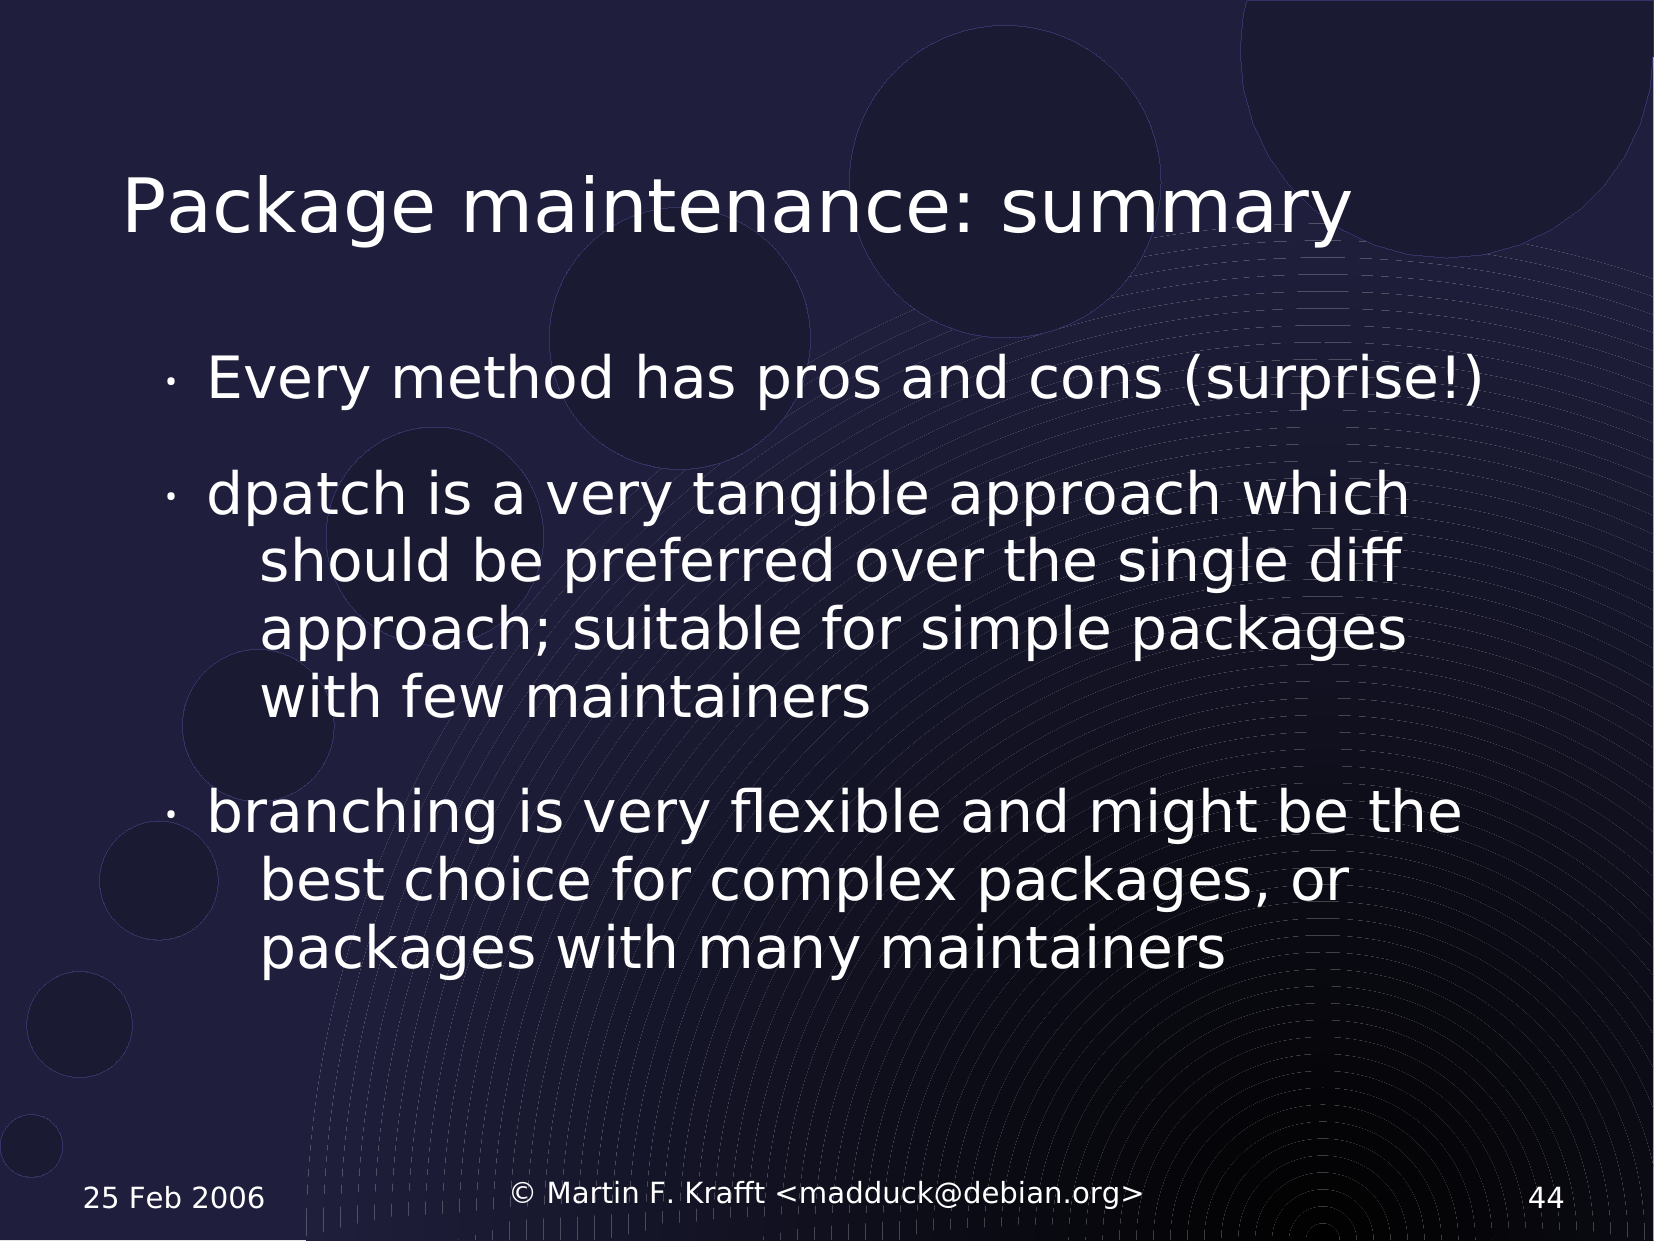

# Package maintenance: summary
Every method has pros and cons (surprise!)
dpatch is a very tangible approach which should be preferred over the single diff approach; suitable for simple packages with few maintainers
branching is very flexible and might be the best choice for complex packages, or packages with many maintainers
© Martin F. Krafft <madduck@debian.org>
25 Feb 2006
44